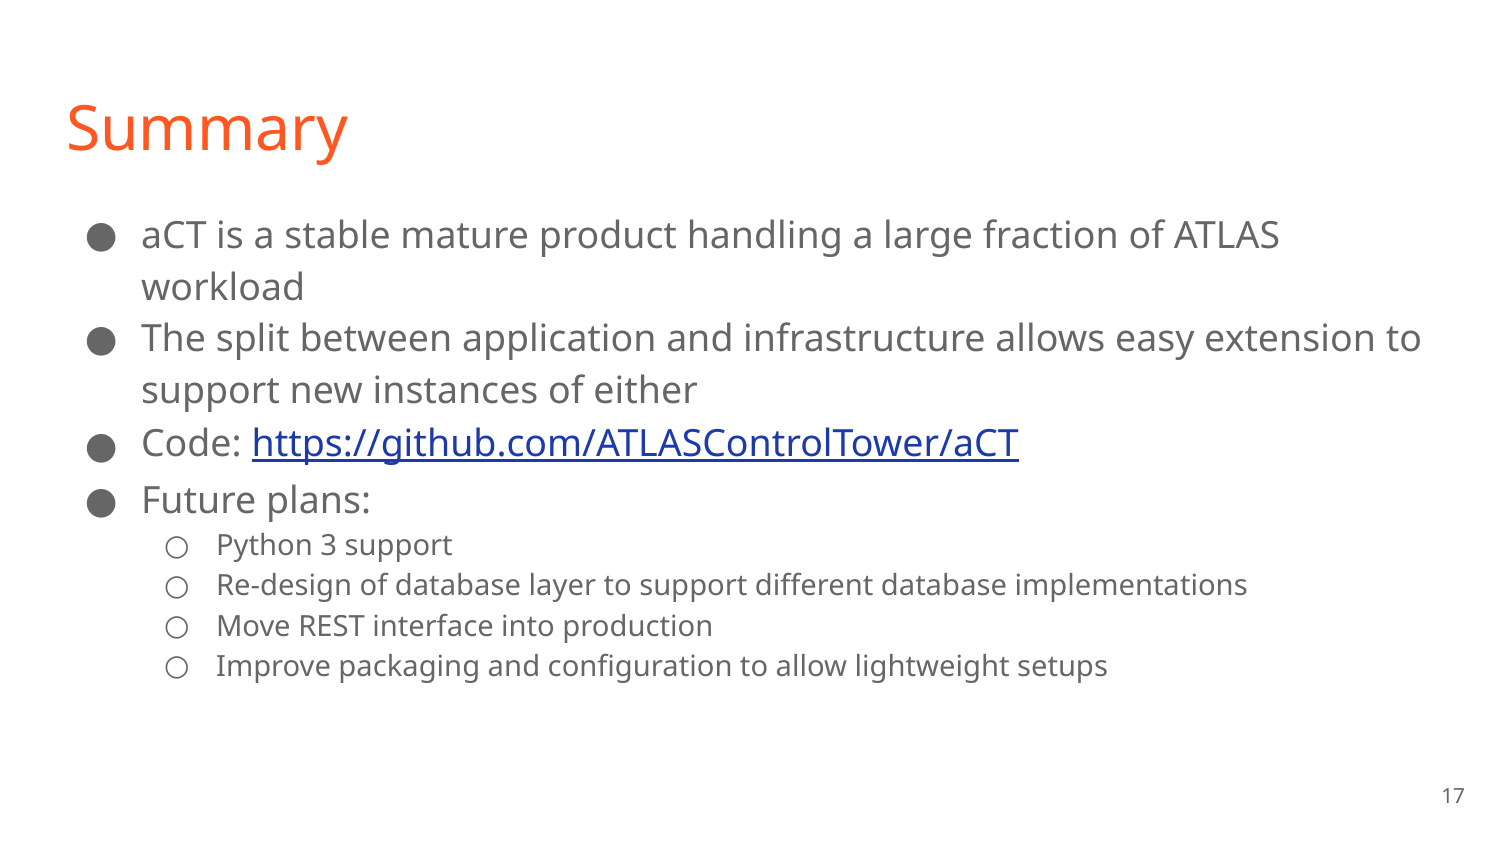

# Summary
aCT is a stable mature product handling a large fraction of ATLAS workload
The split between application and infrastructure allows easy extension to support new instances of either
Code: https://github.com/ATLASControlTower/aCT
Future plans:
Python 3 support
Re-design of database layer to support different database implementations
Move REST interface into production
Improve packaging and configuration to allow lightweight setups